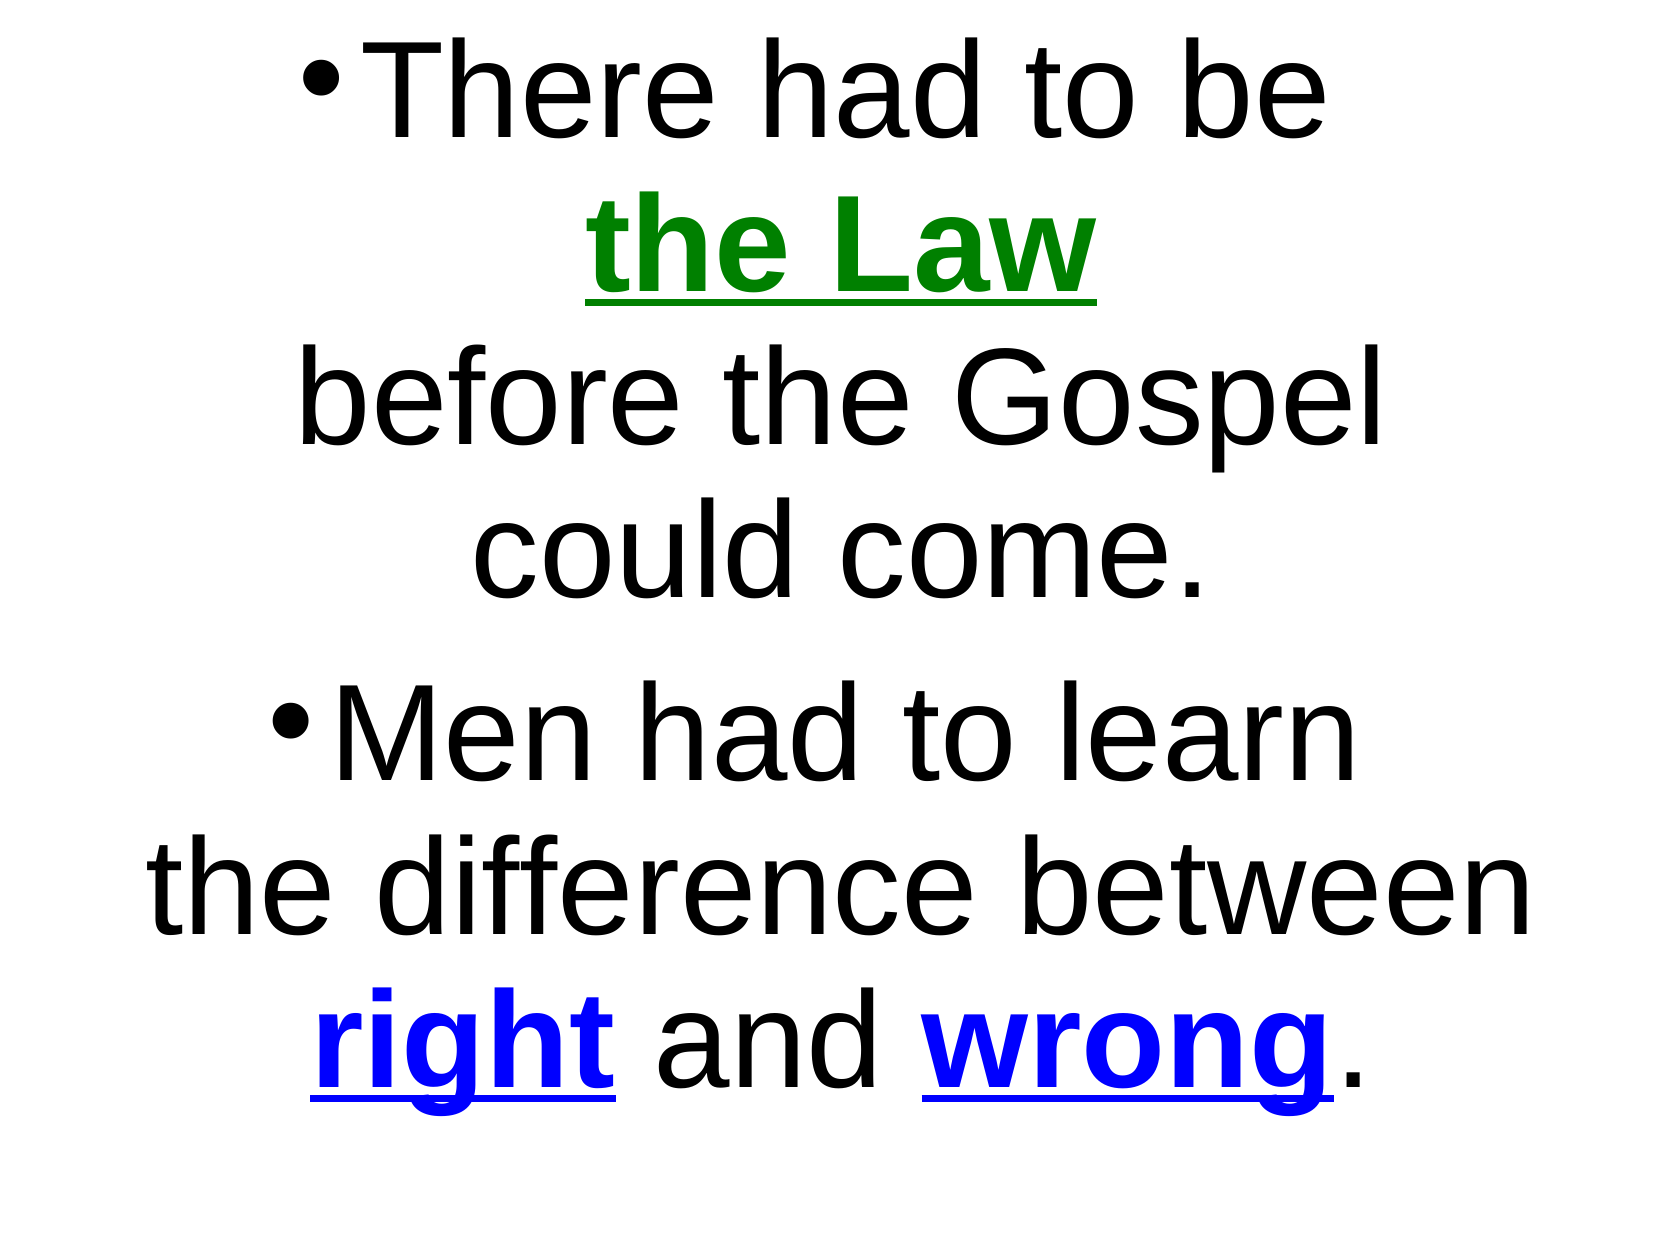

# There had to be the Law before the Gospel could come.
Men had to learn
the difference between
right and wrong.
40